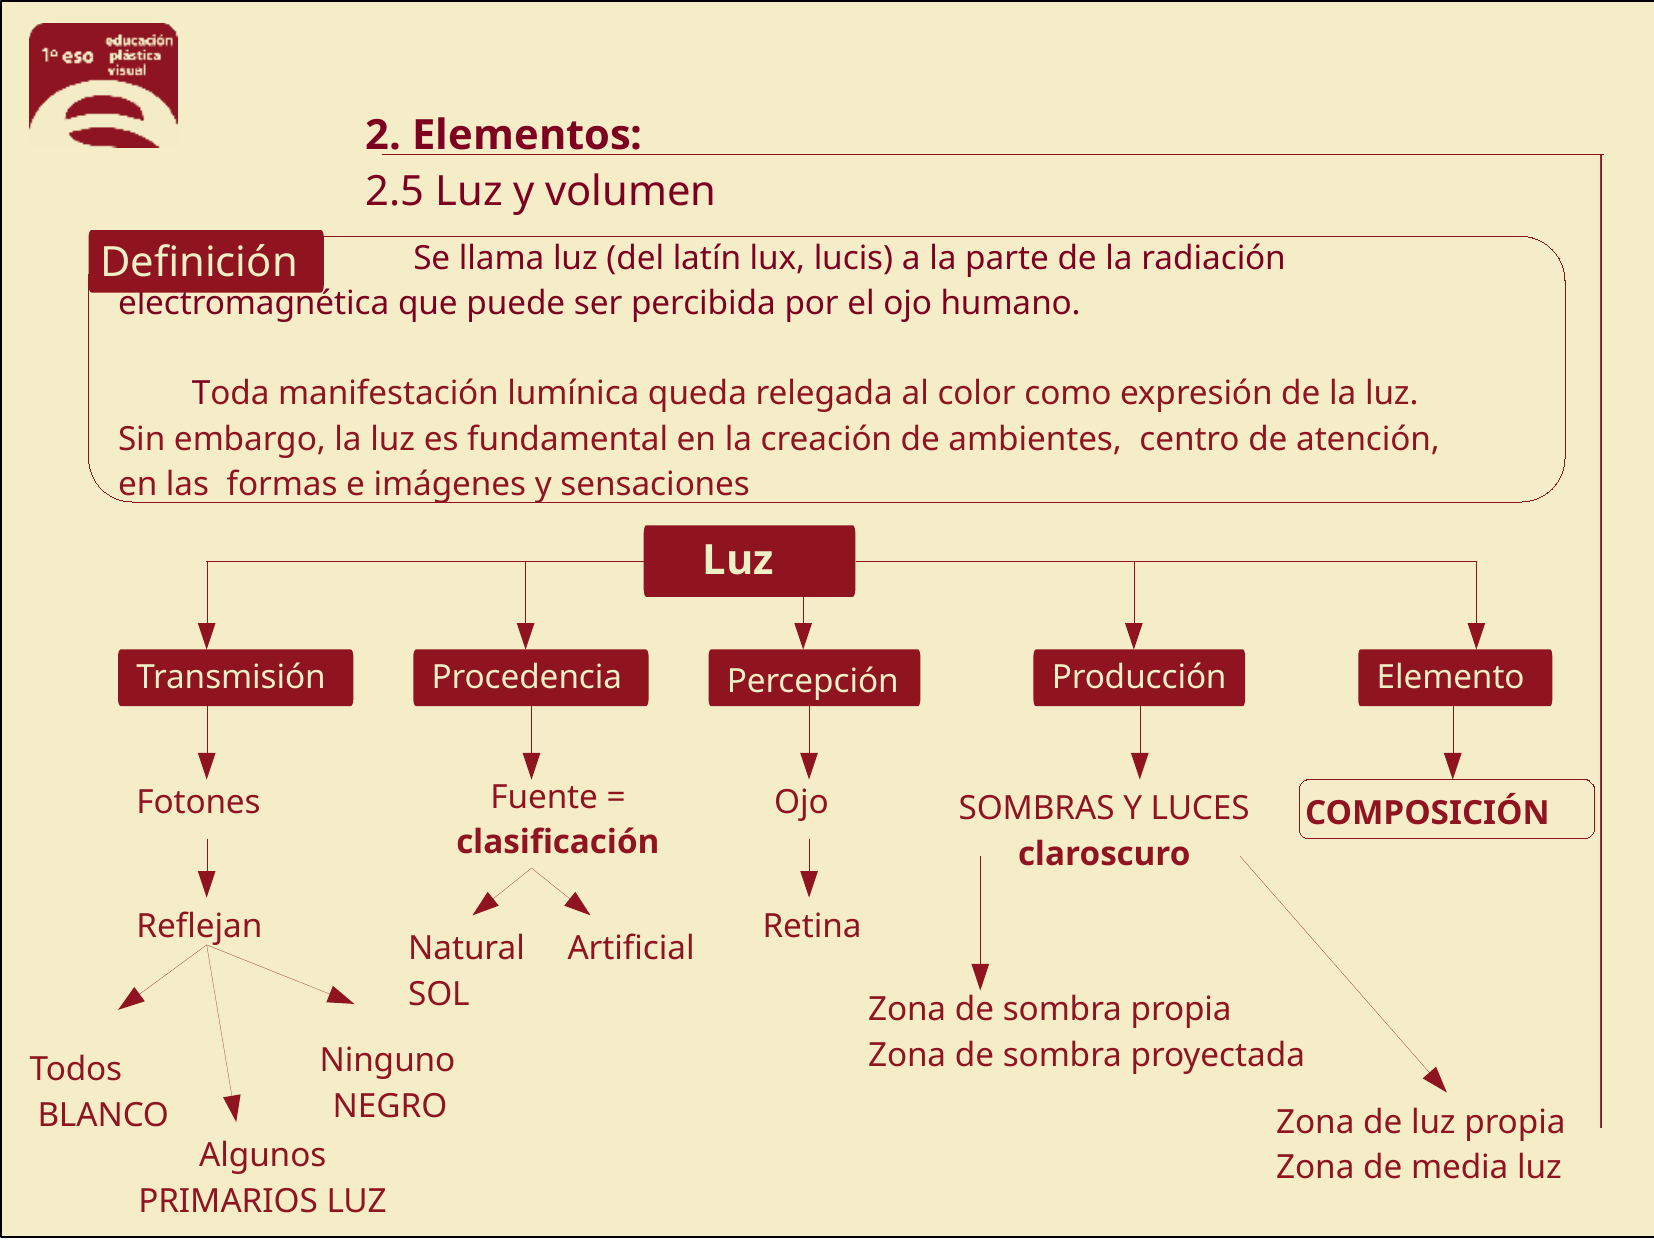

2. Elementos:
	2.5 Luz y volumen
Definición
				Se llama luz (del latín lux, lucis) a la parte de la radiación electromagnética que puede ser percibida por el ojo humano.
	Toda manifestación lumínica queda relegada al color como expresión de la luz.
Sin embargo, la luz es fundamental en la creación de ambientes, centro de atención,
en las formas e imágenes y sensaciones
#
Luz
Transmisión
Procedencia
Percepción
Producción
Elemento
Fuente =
clasificación
Fotones
Ojo
SOMBRAS Y LUCES
claroscuro
COMPOSICIÓN
Reflejan
Retina
Natural
SOL
Artificial
Zona de sombra propia
Zona de sombra proyectada
Ninguno
NEGRO
Todos
BLANCO
Zona de luz propia
Zona de media luz
Algunos
PRIMARIOS LUZ
ZONAS DE LUZ Y DE SOMBRA (en el claroscuro)
-ZONA DE LUZ PROPIA: recibe los rayos de luz directamente.
-ZONA DE MEDIA LUZ: recibe luz de manera menos directa.
-ZONA DE SOMBRA PROPIA: zona opuesta a la dirección de
la luz
-ZONA DE SOMBRA PROYECTADA: sombra que proyectan
unos cuerpos sobre otros.